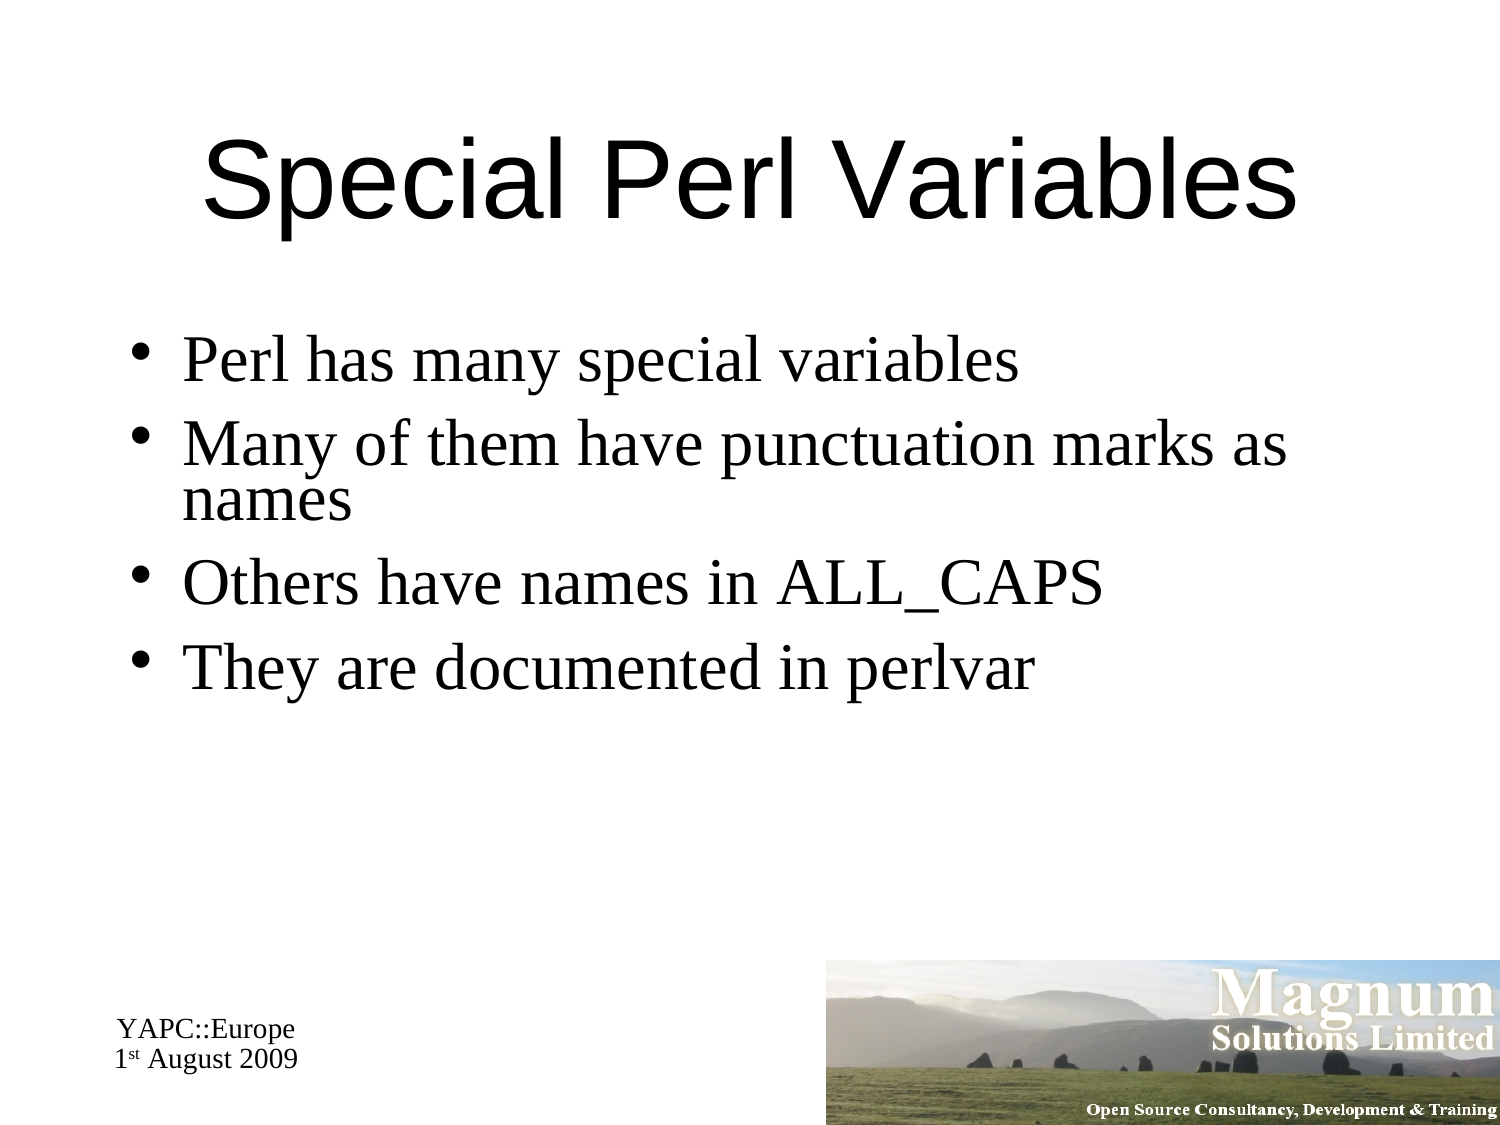

# Special Perl Variables
Perl has many special variables
Many of them have punctuation marks as names
Others have names in ALL_CAPS
They are documented in perlvar
41